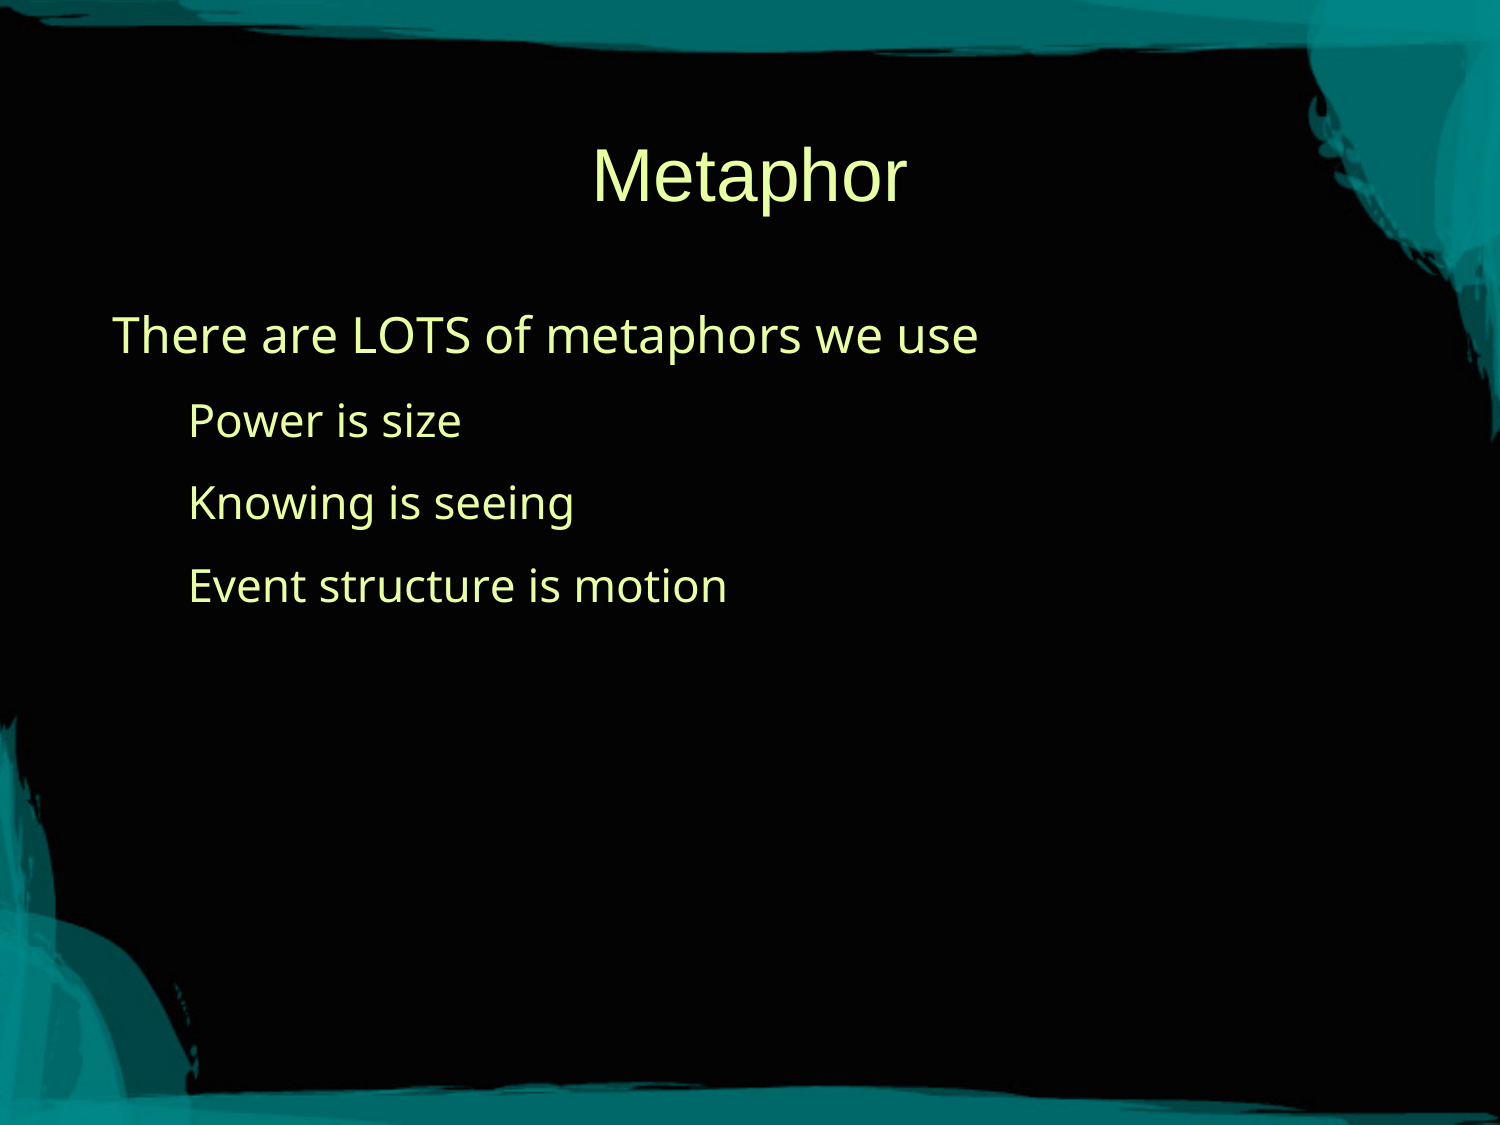

# Metaphor
There are LOTS of metaphors we use
Power is size
Knowing is seeing
Event structure is motion